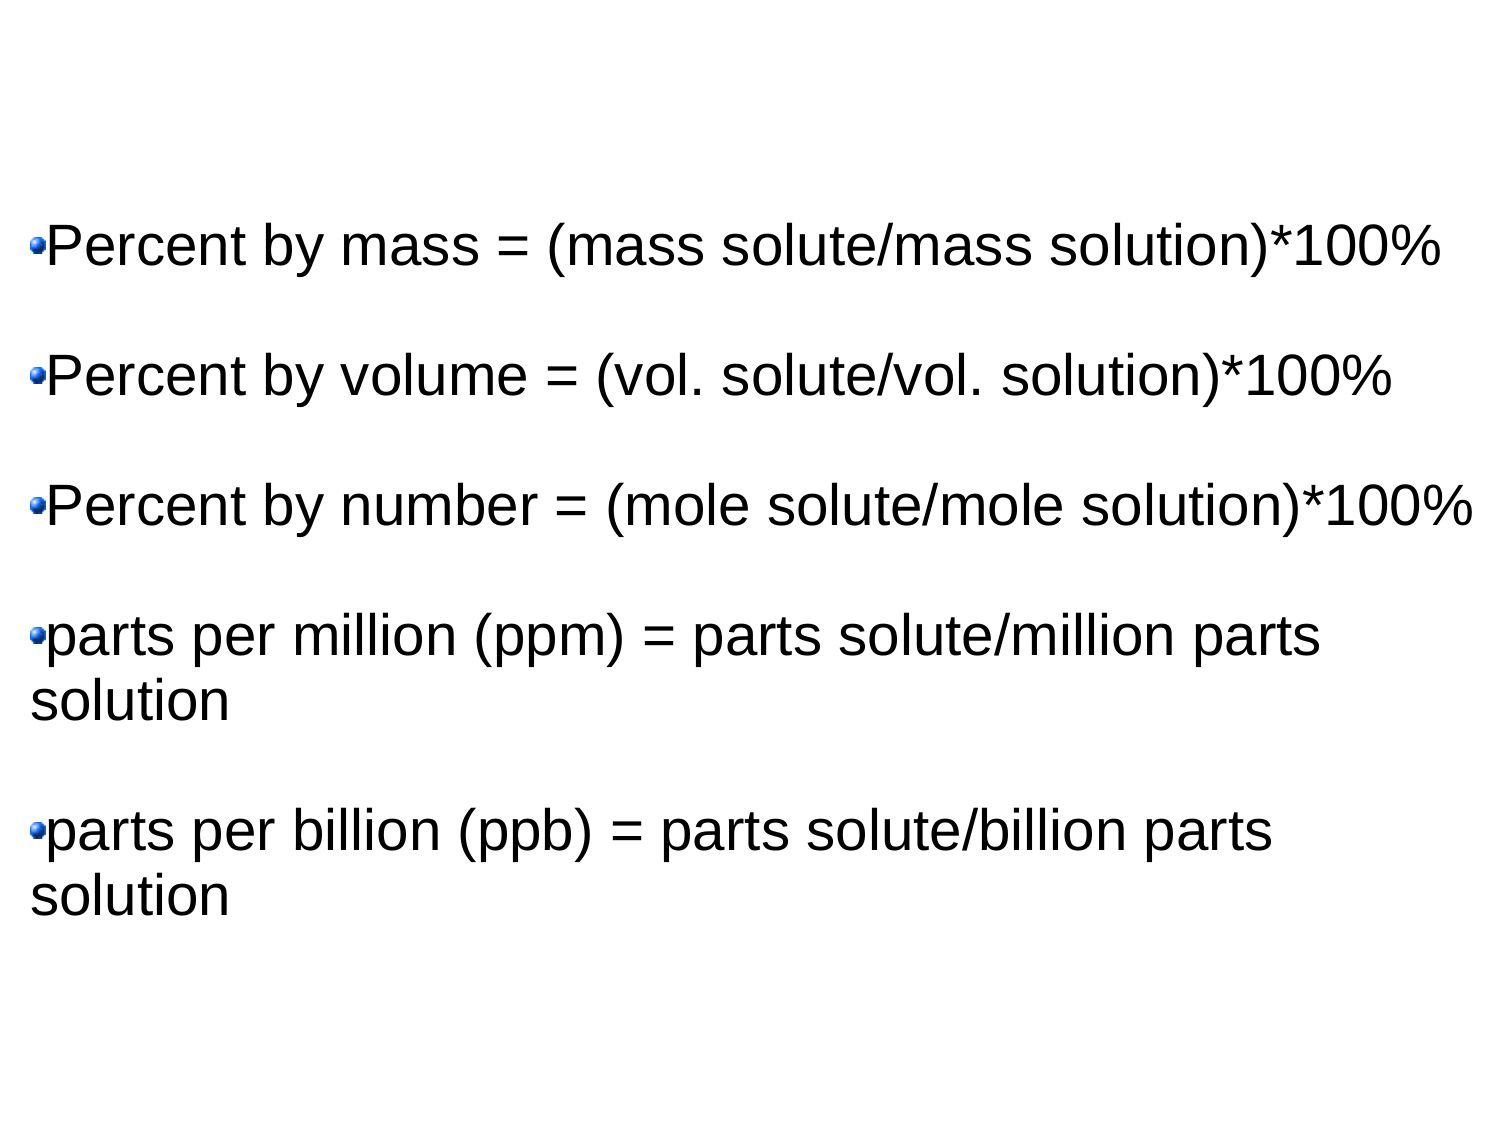

# Percent by mass = (mass solute/mass solution)*100%
Percent by volume = (vol. solute/vol. solution)*100%
Percent by number = (mole solute/mole solution)*100%
parts per million (ppm) = parts solute/million parts solution
parts per billion (ppb) = parts solute/billion parts solution